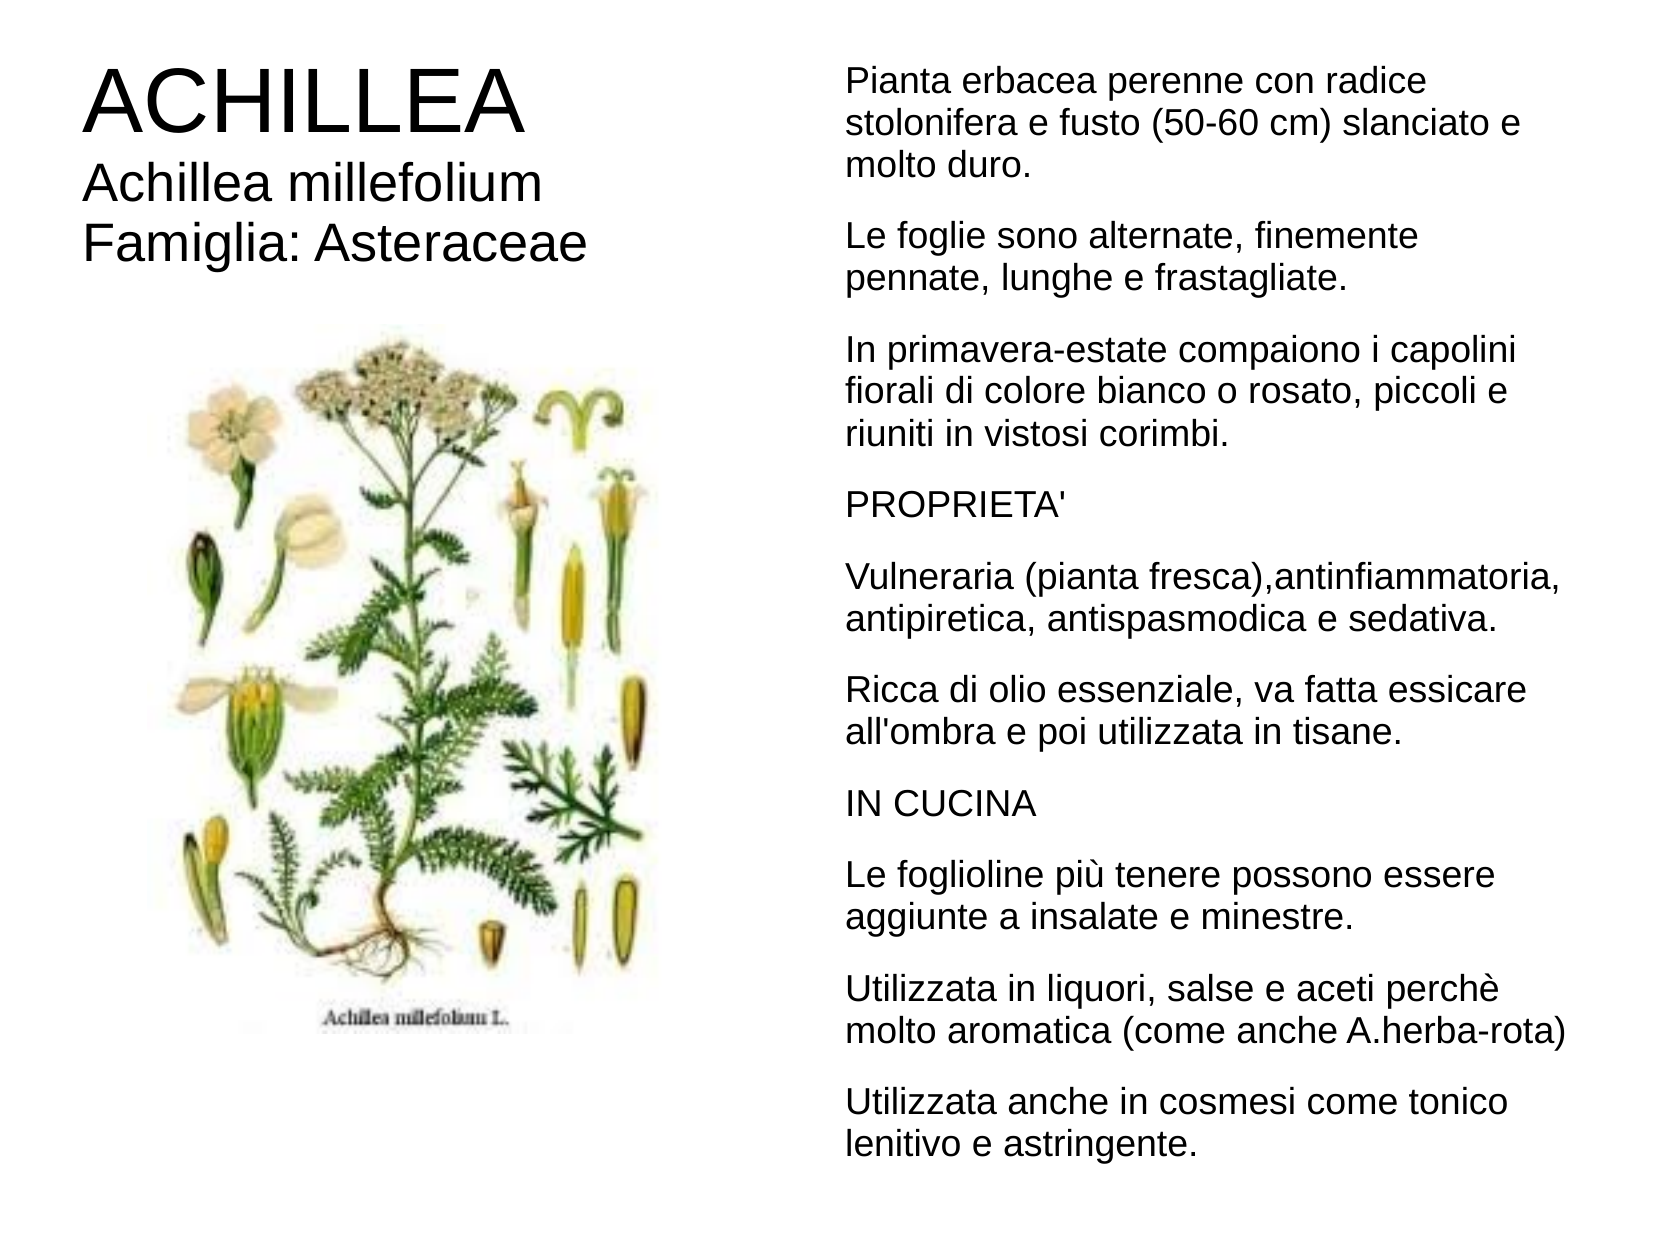

# ACHILLEA Achillea millefolium Famiglia: Asteraceae
Pianta erbacea perenne con radice stolonifera e fusto (50-60 cm) slanciato e molto duro.
Le foglie sono alternate, finemente pennate, lunghe e frastagliate.
In primavera-estate compaiono i capolini fiorali di colore bianco o rosato, piccoli e riuniti in vistosi corimbi.
PROPRIETA'
Vulneraria (pianta fresca),antinfiammatoria, antipiretica, antispasmodica e sedativa.
Ricca di olio essenziale, va fatta essicare all'ombra e poi utilizzata in tisane.
IN CUCINA
Le foglioline più tenere possono essere aggiunte a insalate e minestre.
Utilizzata in liquori, salse e aceti perchè molto aromatica (come anche A.herba-rota)
Utilizzata anche in cosmesi come tonico lenitivo e astringente.